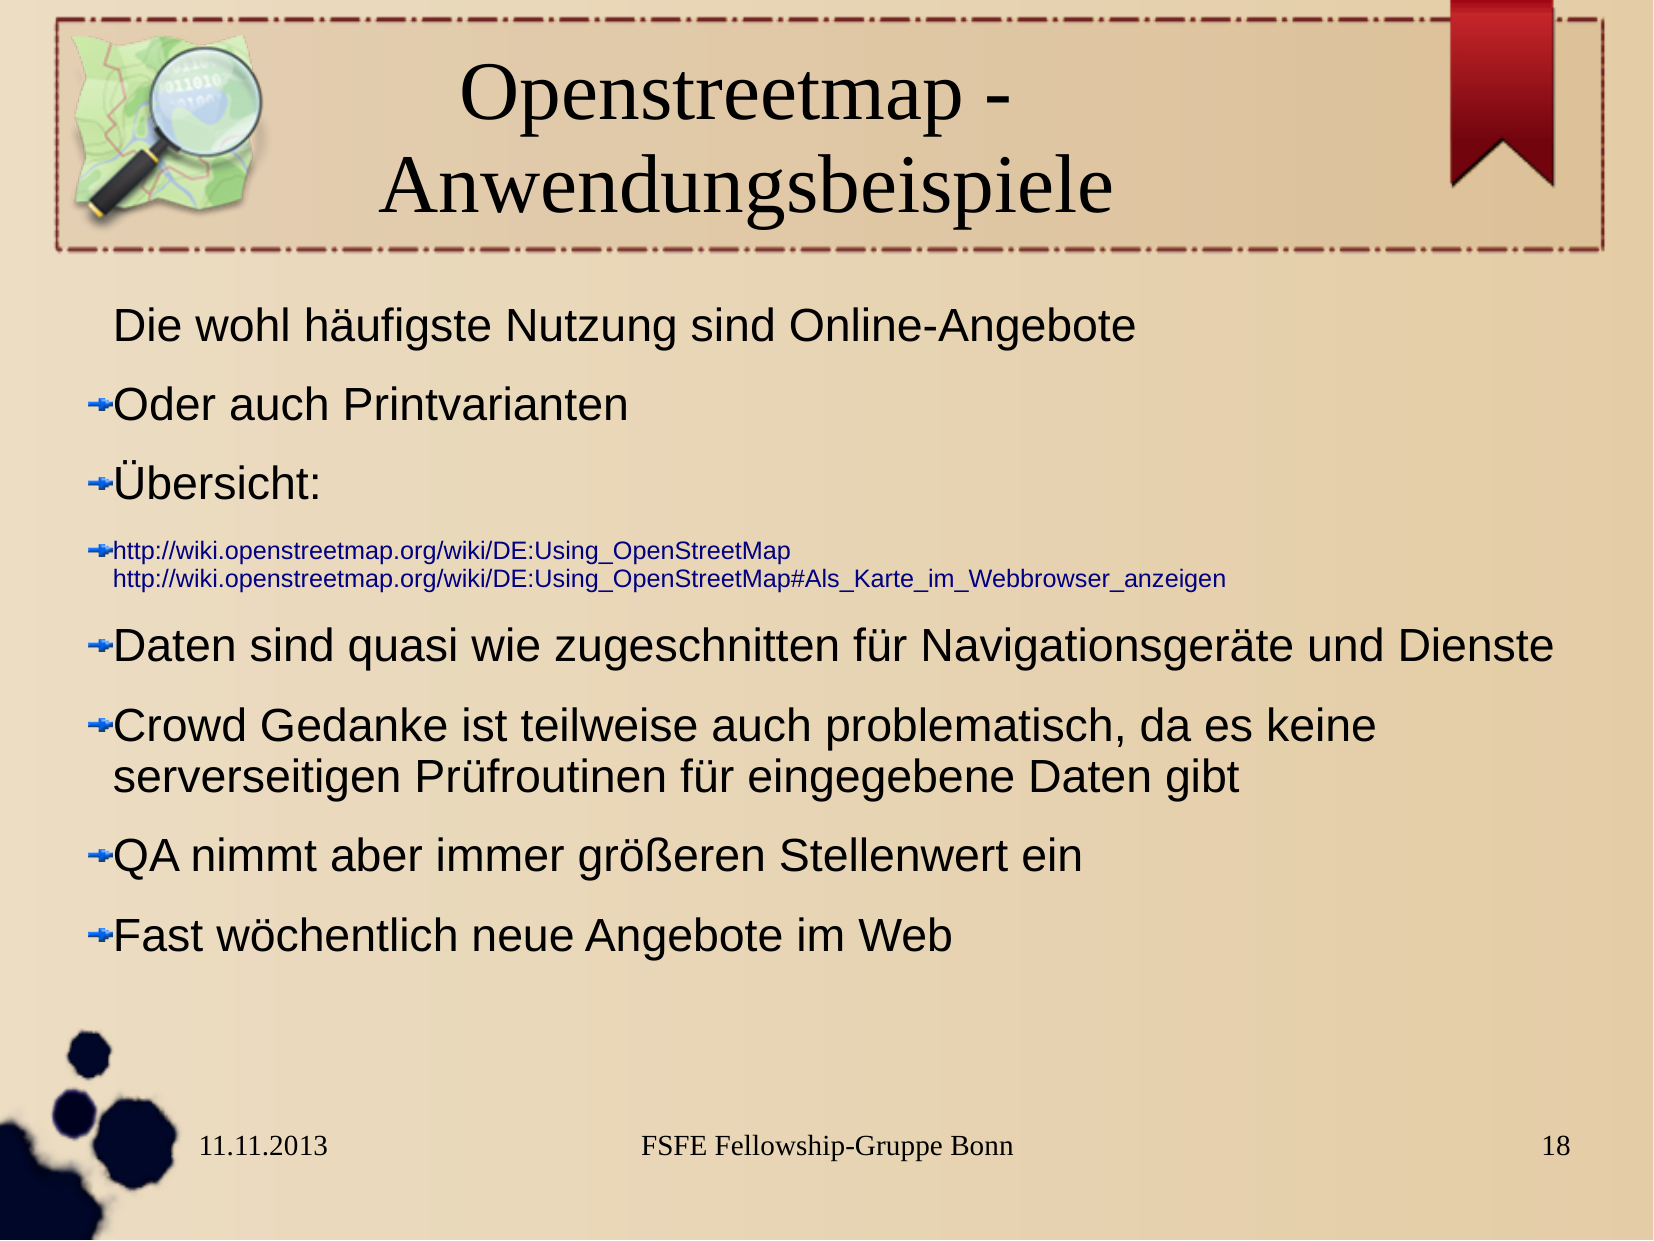

# Openstreetmap - Anwendungsbeispiele
Die wohl häufigste Nutzung sind Online-Angebote
Oder auch Printvarianten
Übersicht:
http://wiki.openstreetmap.org/wiki/DE:Using_OpenStreetMap http://wiki.openstreetmap.org/wiki/DE:Using_OpenStreetMap#Als_Karte_im_Webbrowser_anzeigen
Daten sind quasi wie zugeschnitten für Navigationsgeräte und Dienste
Crowd Gedanke ist teilweise auch problematisch, da es keine serverseitigen Prüfroutinen für eingegebene Daten gibt
QA nimmt aber immer größeren Stellenwert ein
Fast wöchentlich neue Angebote im Web
 11.11.2013
FSFE Fellowship-Gruppe Bonn
18